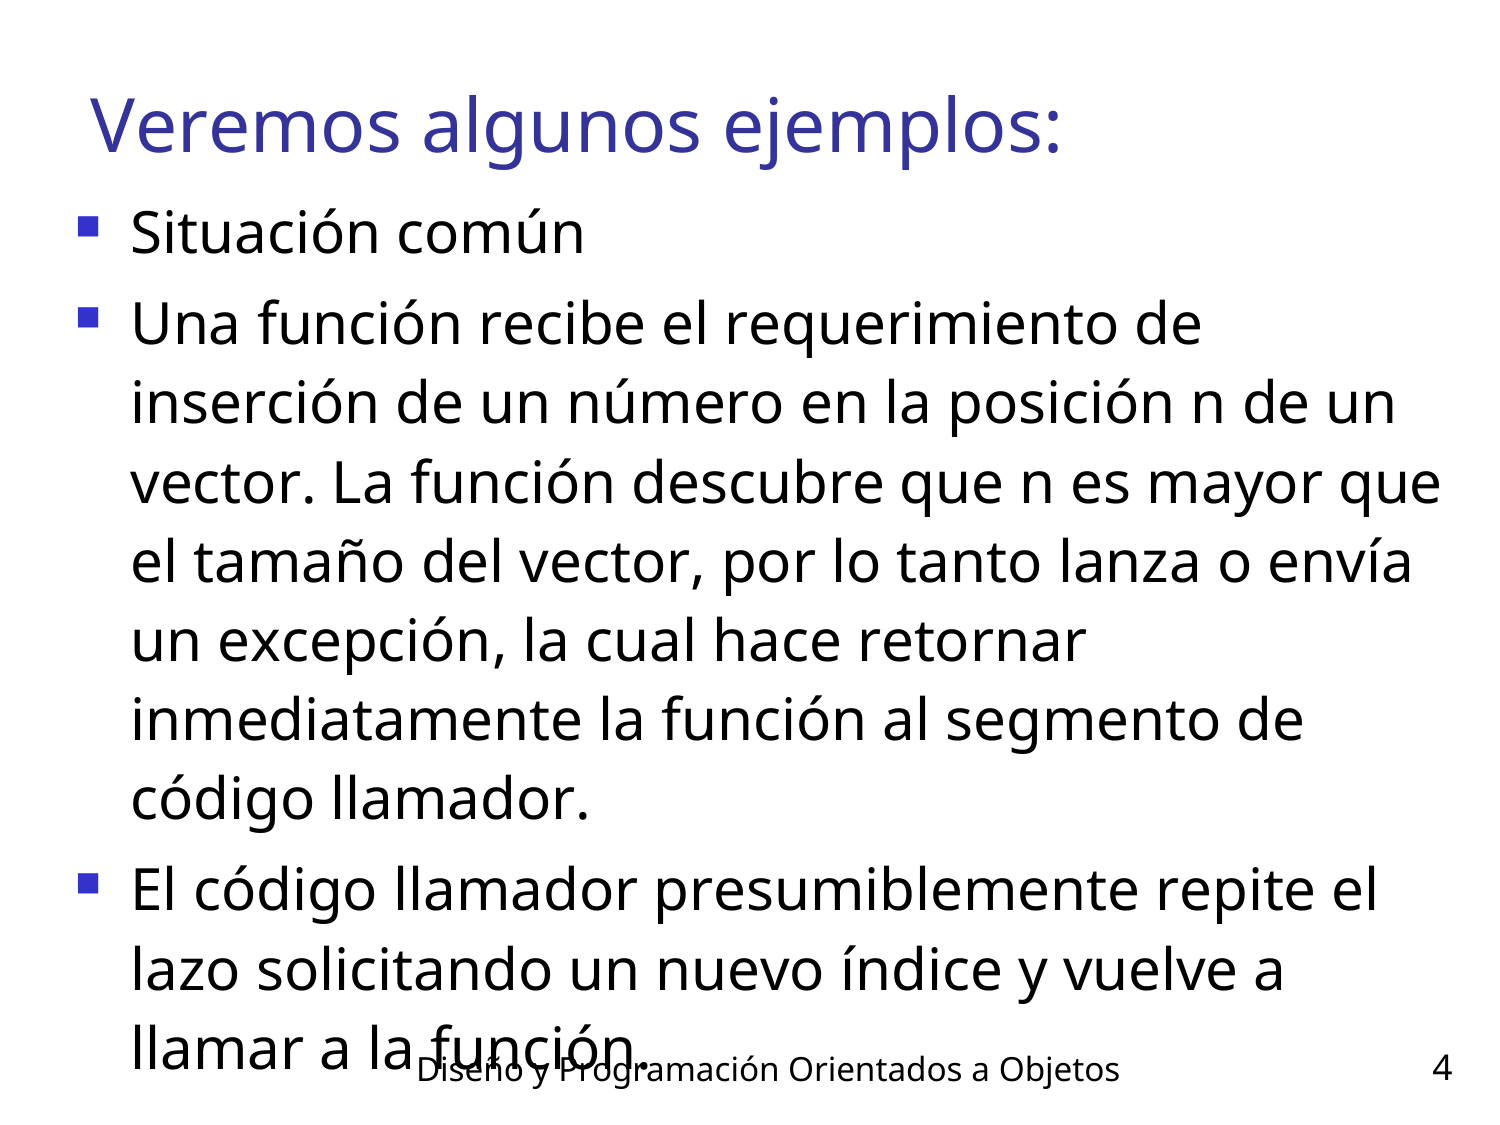

# Veremos algunos ejemplos:
Situación común
Una función recibe el requerimiento de inserción de un número en la posición n de un vector. La función descubre que n es mayor que el tamaño del vector, por lo tanto lanza o envía un excepción, la cual hace retornar inmediatamente la función al segmento de código llamador.
El código llamador presumiblemente repite el lazo solicitando un nuevo índice y vuelve a llamar a la función.
Diseño y Programación Orientados a Objetos
4